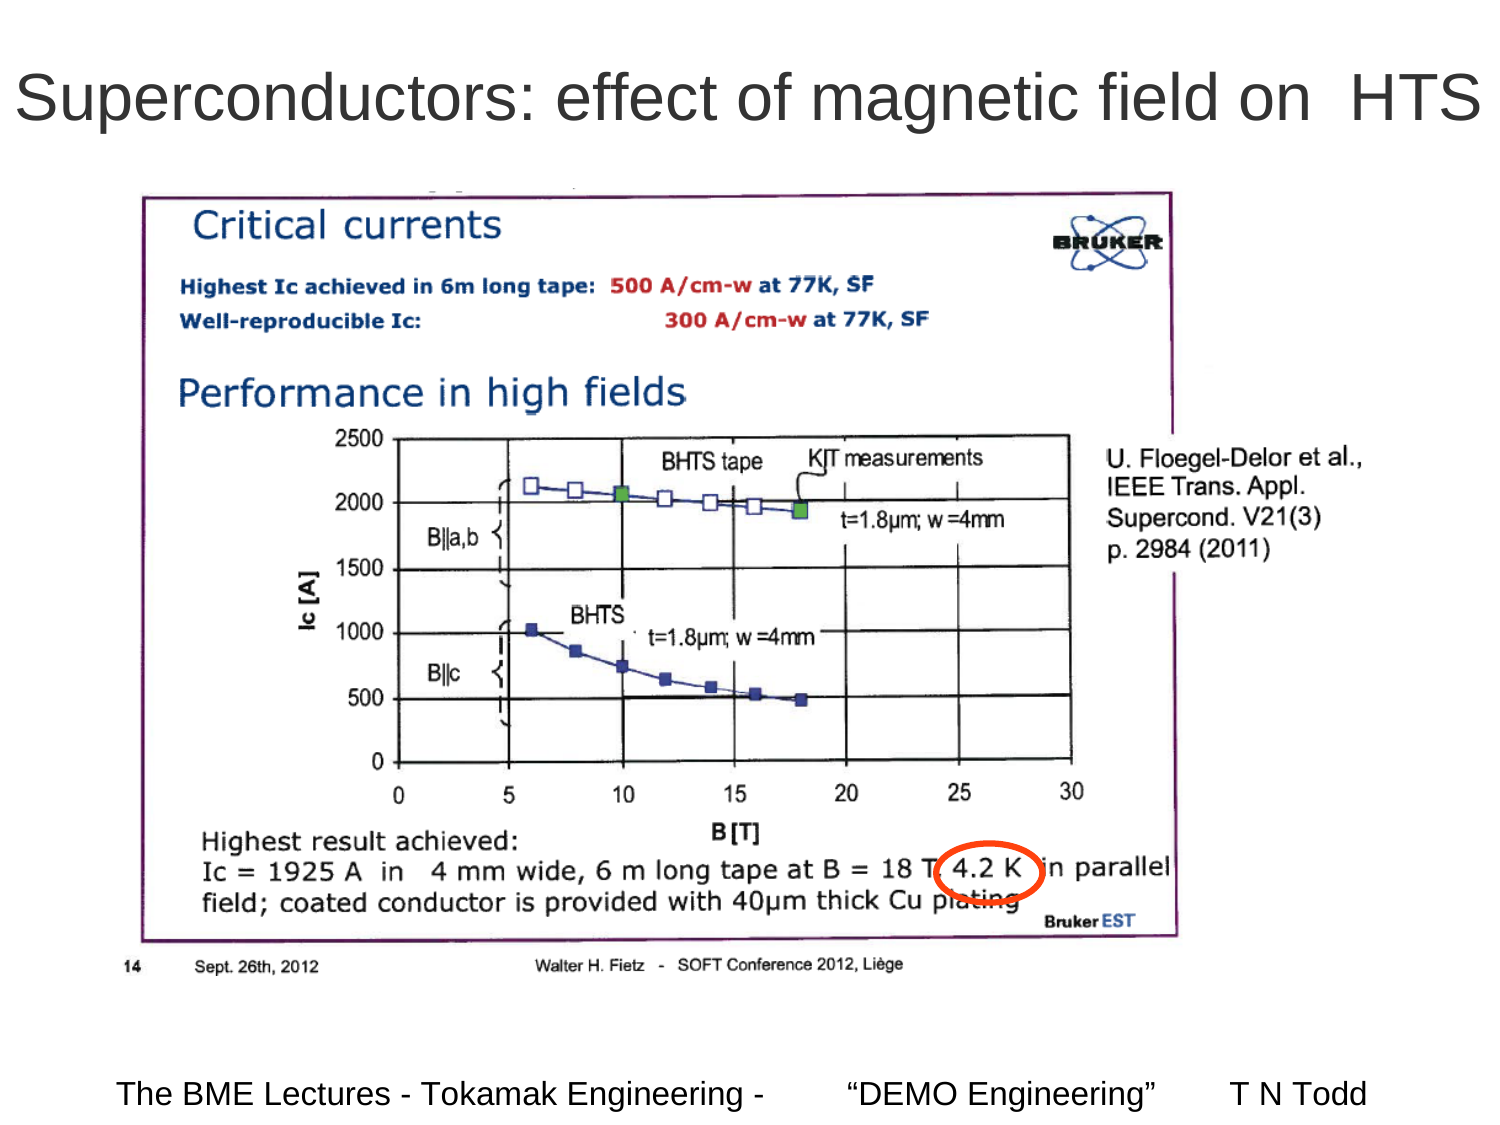

Superconductors: effect of magnetic field on HTS